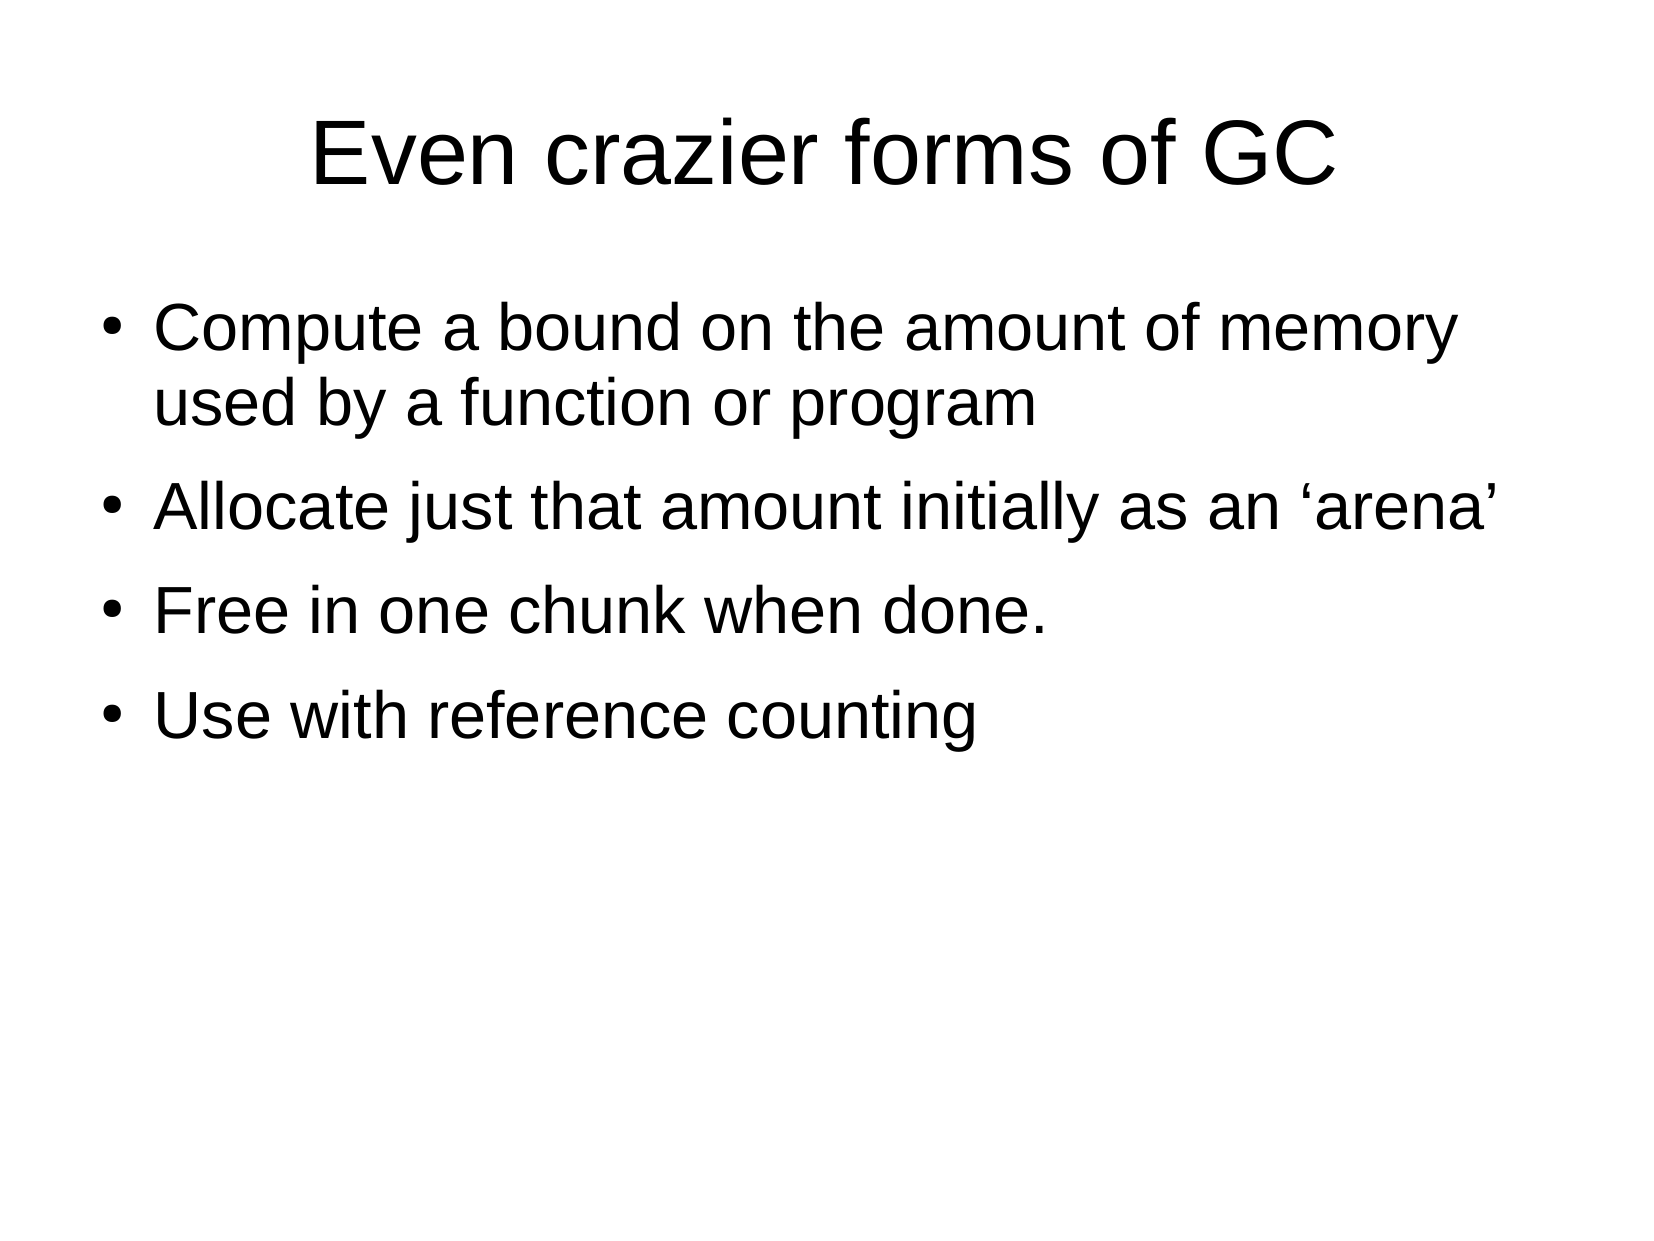

# Even crazier forms of GC
Compute a bound on the amount of memory used by a function or program
Allocate just that amount initially as an ‘arena’
Free in one chunk when done.
Use with reference counting